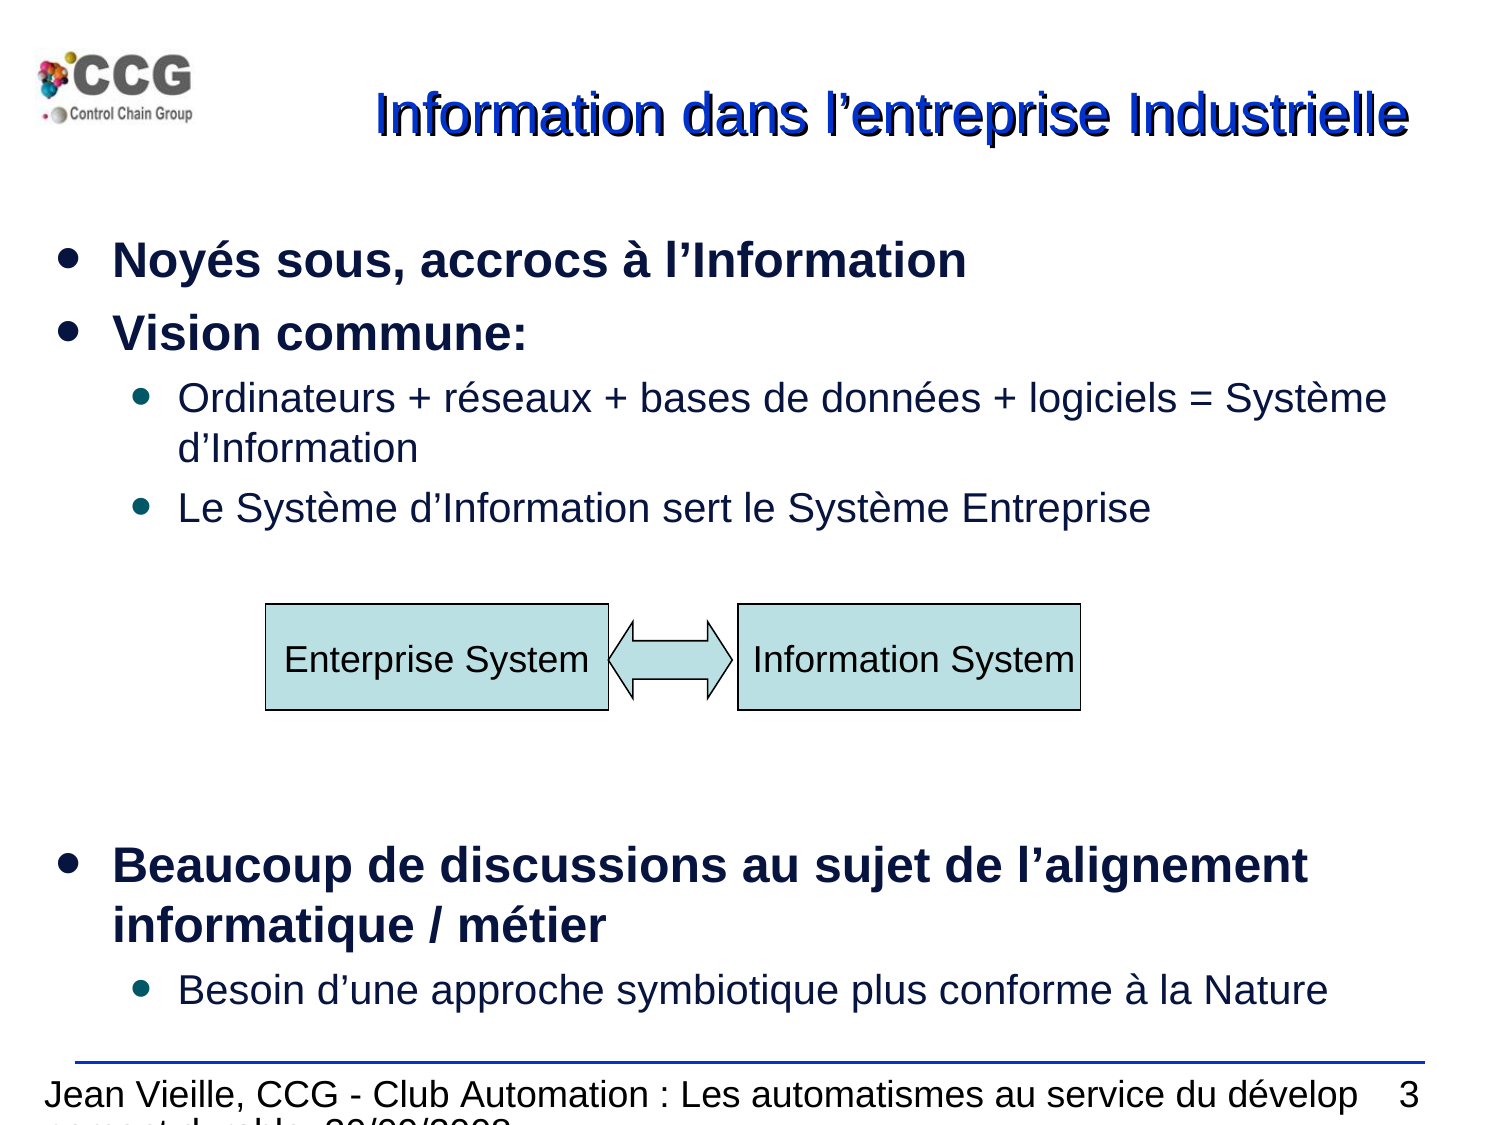

# Information dans l’entreprise Industrielle
Noyés sous, accrocs à l’Information
Vision commune:
Ordinateurs + réseaux + bases de données + logiciels = Système d’Information
Le Système d’Information sert le Système Entreprise
Beaucoup de discussions au sujet de l’alignement informatique / métier
Besoin d’une approche symbiotique plus conforme à la Nature
Enterprise System
Information System
Jean Vieille, CCG - Club Automation : Les automatismes au service du développement durable  30/09/2008
3